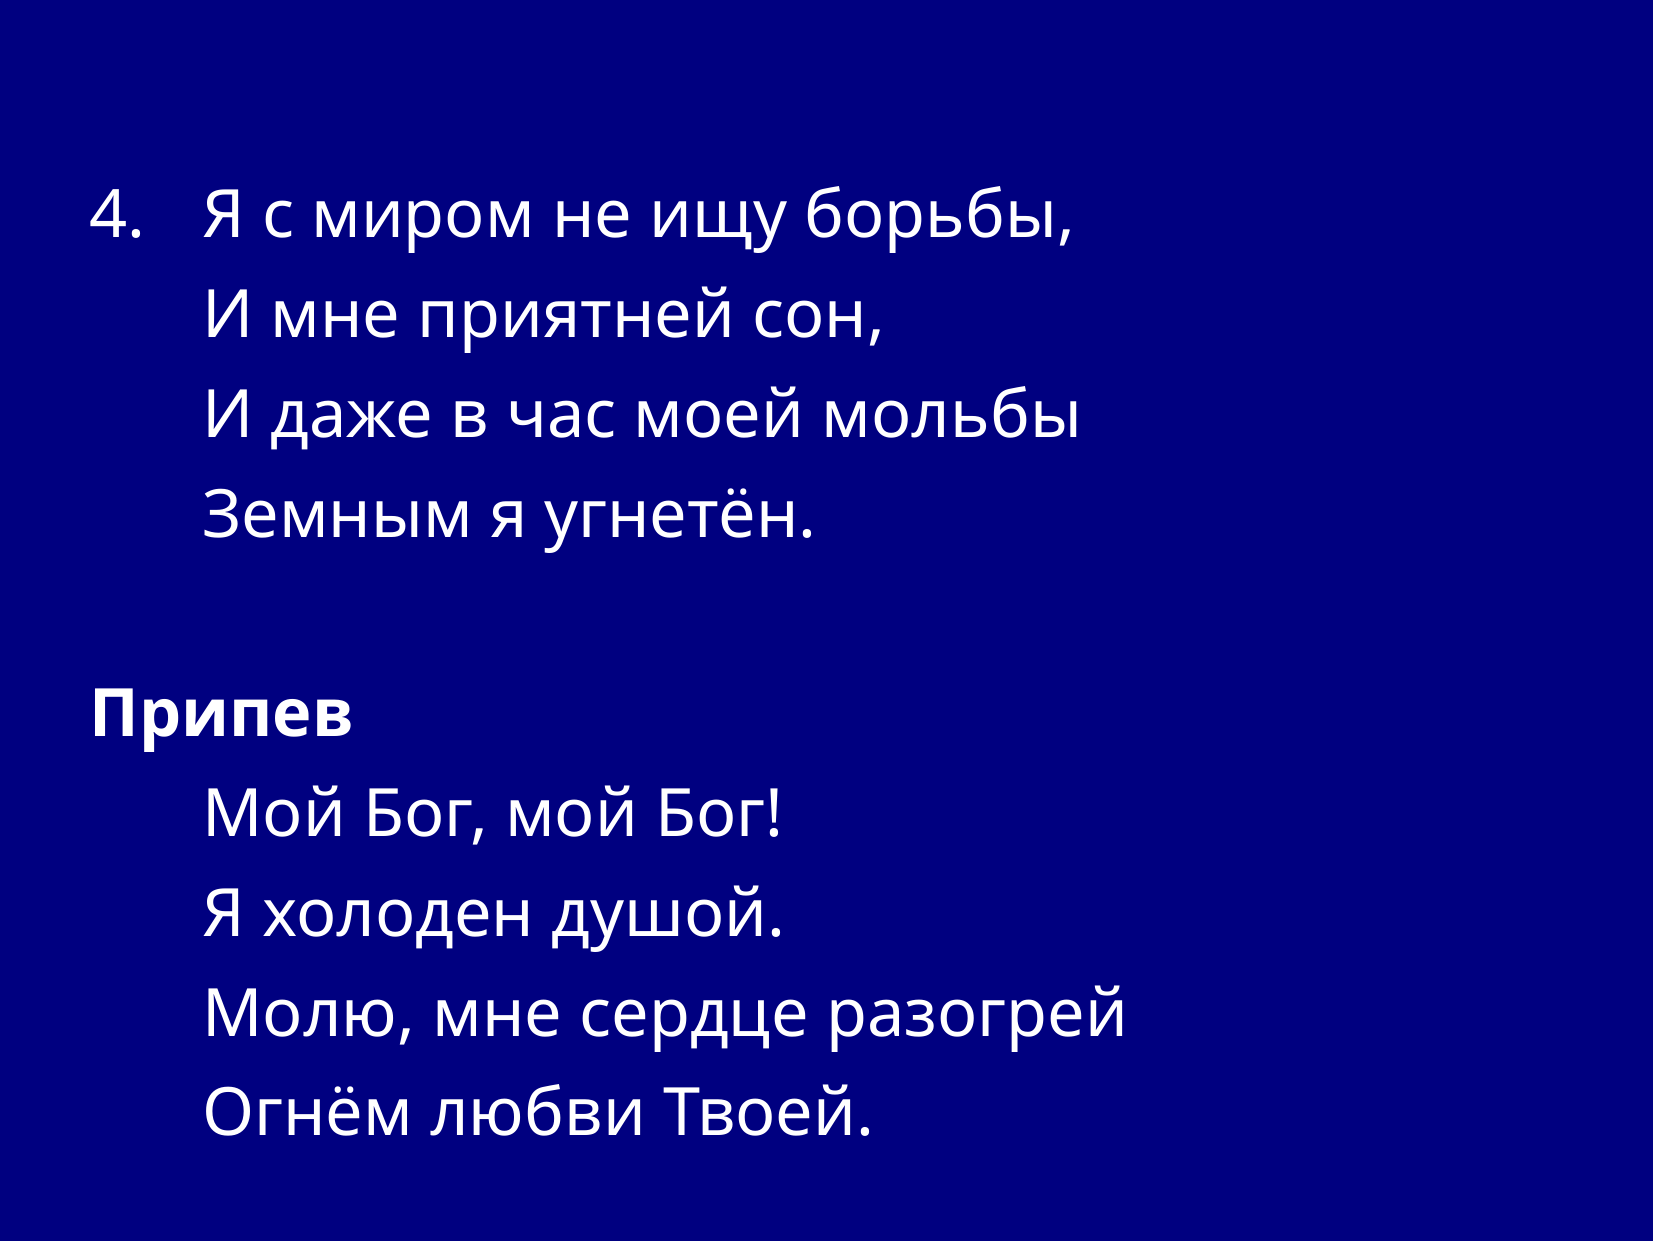

4.	Я с миром не ищу борьбы,
	И мне приятней сон,
	И даже в час моей мольбы
	Земным я угнетён.
Припев
	Мой Бог, мой Бог!
	Я холоден душой.
	Молю, мне сердце разогрей
	Огнём любви Твоей.